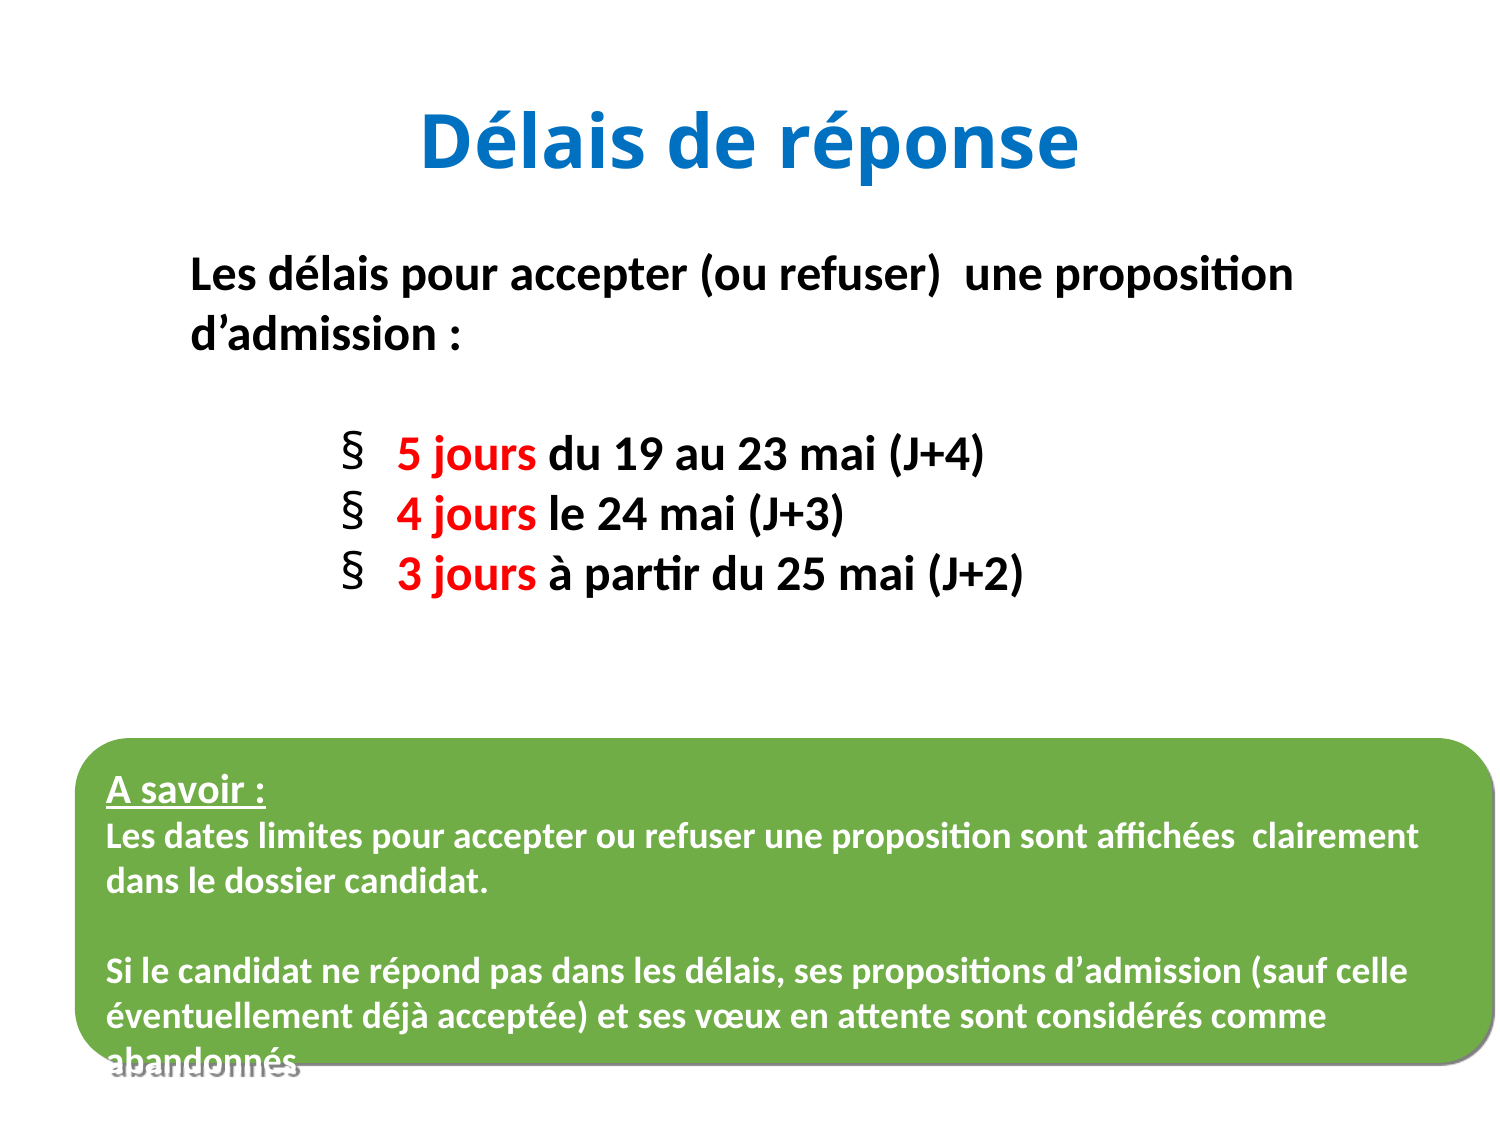

# Délais de réponse
Les délais pour accepter (ou refuser) une proposition d’admission :
5 jours du 19 au 23 mai (J+4)
4 jours le 24 mai (J+3)
3 jours à partir du 25 mai (J+2)
A savoir :
Les dates limites pour accepter ou refuser une proposition sont affichées clairement dans le dossier candidat.
Si le candidat ne répond pas dans les délais, ses propositions d’admission (sauf celle éventuellement déjà acceptée) et ses vœux en attente sont considérés comme abandonnés
Merci de répondre le plus rapidement possible pour libérer les places